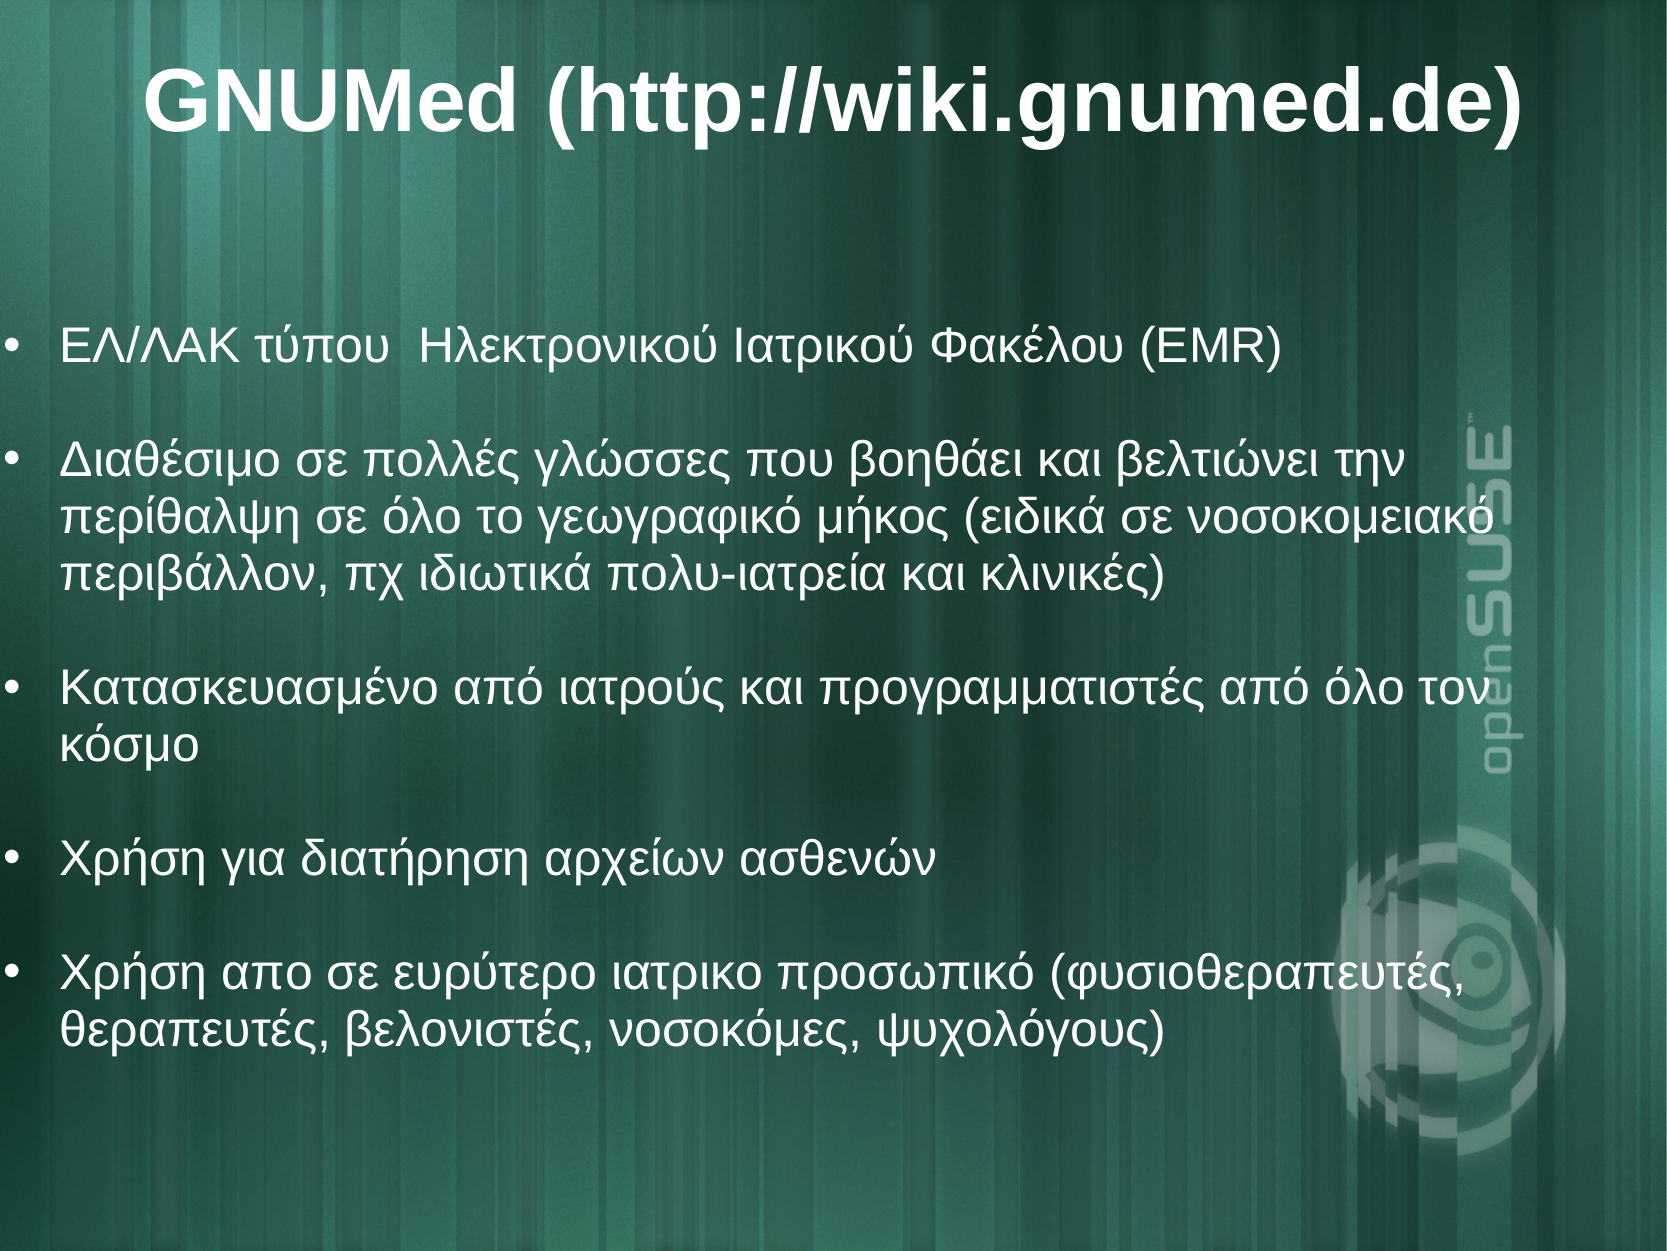

# GNUMed (http://wiki.gnumed.de)
ΕΛ/ΛΑΚ τύπου  Ηλεκτρονικού Ιατρικού Φακέλου (EMR)
Διαθέσιμο σε πολλές γλώσσες που βοηθάει και βελτιώνει την περίθαλψη σε όλο το γεωγραφικό μήκος (ειδικά σε νοσοκομειακό περιβάλλον, πχ ιδιωτικά πολυ-ιατρεία και κλινικές)
Κατασκευασμένο από ιατρούς και προγραμματιστές από όλο τον κόσμο
Χρήση για διατήρηση αρχείων ασθενών
Χρήση απο σε ευρύτερο ιατρικο προσωπικό (φυσιοθεραπευτές, θεραπευτές, βελονιστές, νοσοκόμες, ψυχολόγους)